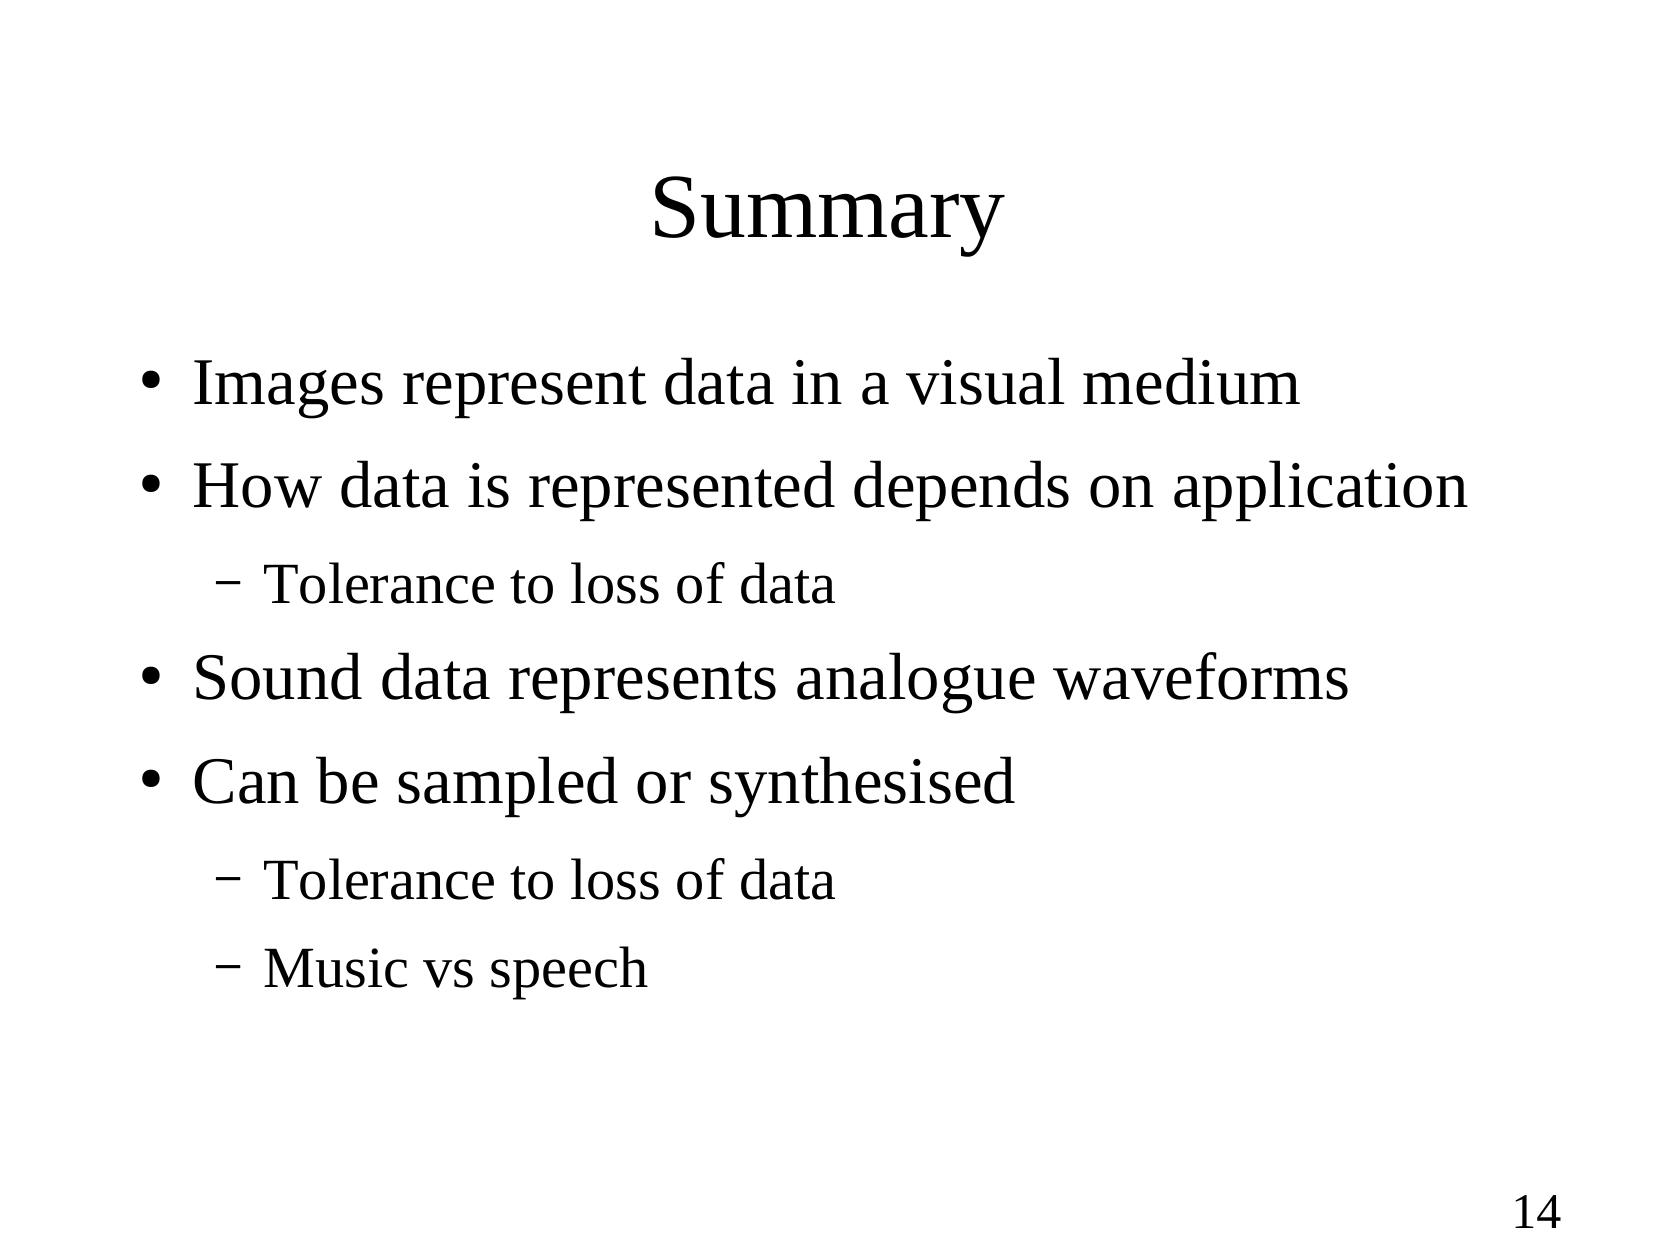

# Summary
Images represent data in a visual medium
How data is represented depends on application
Tolerance to loss of data
Sound data represents analogue waveforms
Can be sampled or synthesised
Tolerance to loss of data
Music vs speech